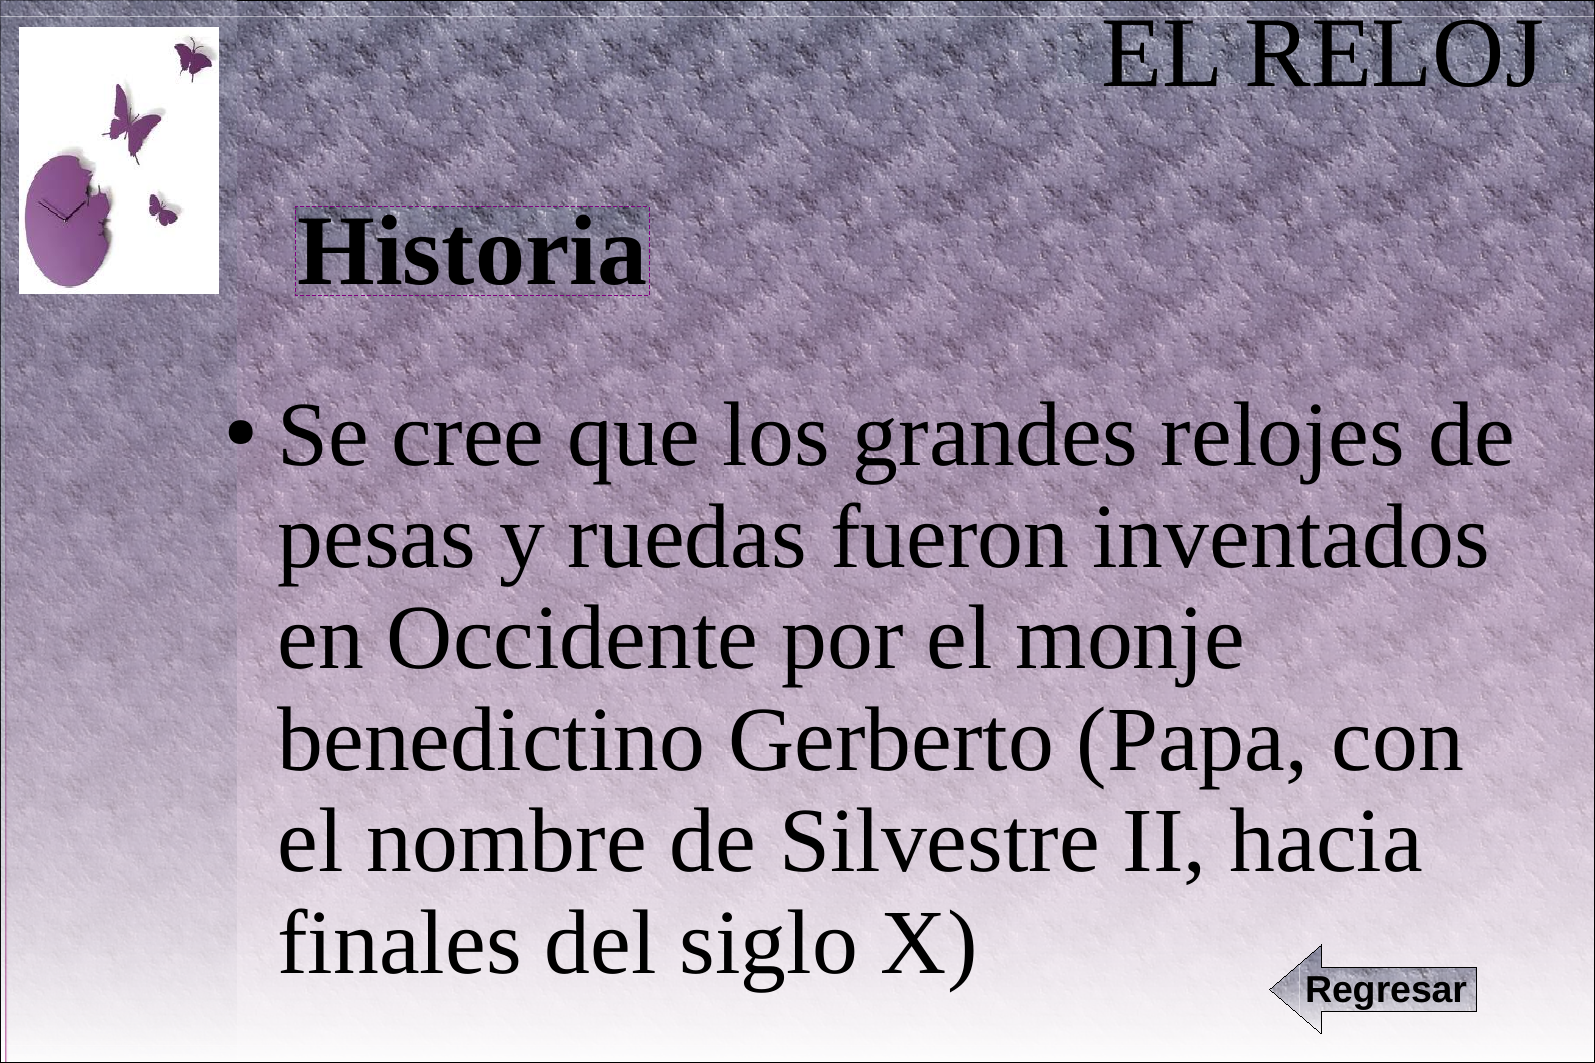

EL RELOJ
Historia
# Se cree que los grandes relojes de pesas y ruedas fueron inventados en Occidente por el monje benedictino Gerberto (Papa, con el nombre de Silvestre II, hacia finales del siglo X)
Regresar